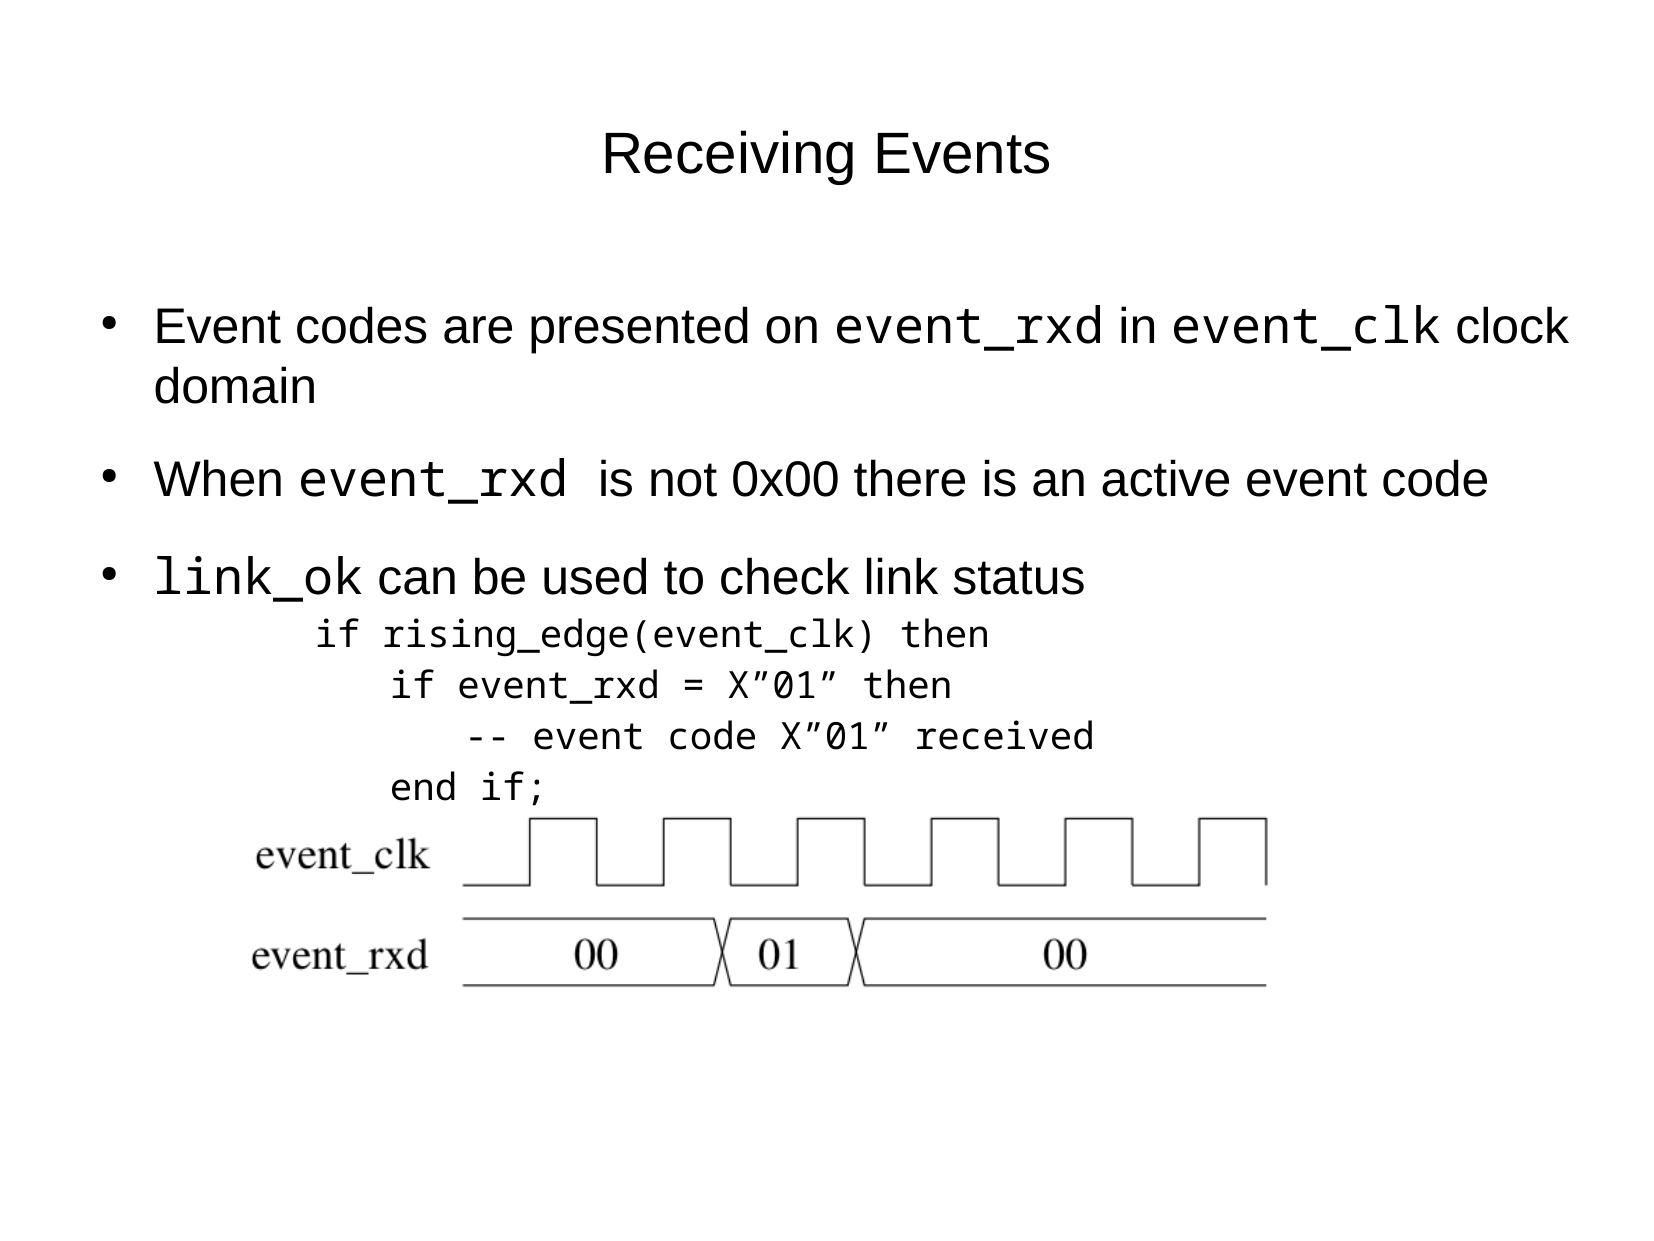

# Receiving Events
Event codes are presented on event_rxd in event_clk clock domain
When event_rxd is not 0x00 there is an active event code
link_ok can be used to check link status
if rising_edge(event_clk) then
	if event_rxd = X”01” then
		-- event code X”01” received
	end if;
end if;